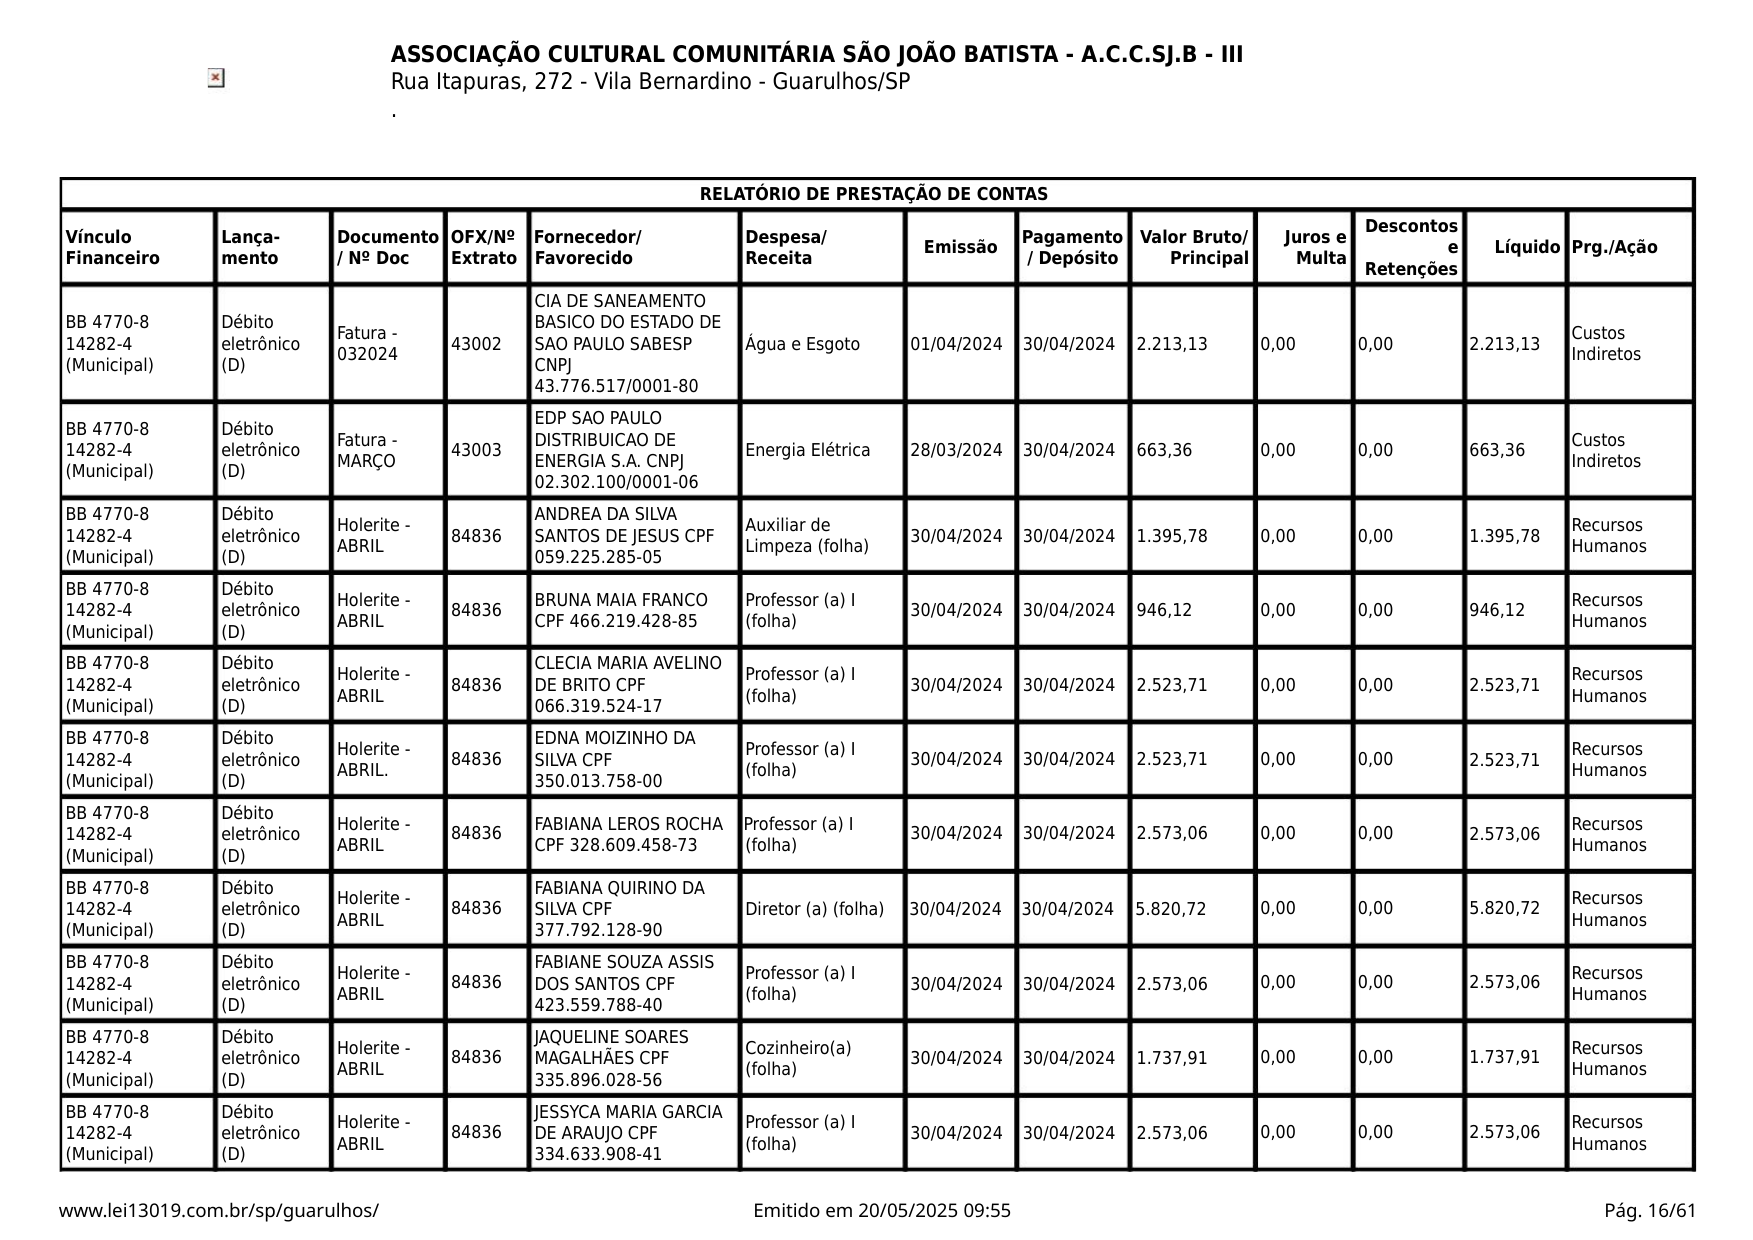

ASSOCIAÇÃO CULTURAL COMUNITÁRIA SÃO JOÃO BATISTA - A.C.C.SJ.B - III
Rua Itapuras, 272 - Vila Bernardino - Guarulhos/SP
.
RELATÓRIO DE PRESTAÇÃO DE CONTAS
Descontos
e
Retenções
Vínculo
Financeiro
Lança-
mento
Documento OFX/Nº Fornecedor/
Despesa/
Receita
Pagamento Valor Bruto/
/ Depósito Principal
Juros e
Multa
Emissão
Líquido Prg./Ação
/ Nº Doc
Extrato Favorecido
CIA DE SANEAMENTO
BB 4770-8
14282-4
(Municipal)
Débito
eletrônico
(D)
BASICO DO ESTADO DE
SAO PAULO SABESP
CNPJ
Fatura -
032024
Custos
Indiretos
43002
43003
Água e Esgoto
Energia Elétrica
01/04/2024 30/04/2024 2.213,13
28/03/2024 30/04/2024 663,36
0,00
0,00
0,00
2.213,13
43.776.517/0001-80
EDP SAO PAULO
BB 4770-8
14282-4
(Municipal)
Débito
eletrônico
(D)
Fatura -
MARÇO
DISTRIBUICAO DE
ENERGIA S.A. CNPJ
02.302.100/0001-06
Custos
Indiretos
0,00
663,36
BB 4770-8
14282-4
(Municipal)
Débito
eletrônico
(D)
ANDREA DA SILVA
SANTOS DE JESUS CPF
059.225.285-05
Holerite -
ABRIL
Auxiliar de
Limpeza (folha)
Recursos
Humanos
84836
84836
84836
84836
84836
84836
84836
84836
84836
30/04/2024 30/04/2024 1.395,78
30/04/2024 30/04/2024 946,12
30/04/2024 30/04/2024 2.523,71
30/04/2024 30/04/2024 2.523,71
30/04/2024 30/04/2024 2.573,06
0,00
0,00
0,00
0,00
0,00
0,00
0,00
0,00
0,00
0,00
0,00
0,00
0,00
0,00
0,00
0,00
0,00
0,00
1.395,78
946,12
BB 4770-8
14282-4
(Municipal)
Débito
eletrônico
(D)
Holerite -
ABRIL
BRUNA MAIA FRANCO
CPF 466.219.428-85
Professor (a) I
(folha)
Recursos
Humanos
BB 4770-8
14282-4
(Municipal)
Débito
eletrônico
(D)
CLECIA MARIA AVELINO
DE BRITO CPF
066.319.524-17
Holerite -
ABRIL
Professor (a) I
(folha)
Recursos
Humanos
2.523,71
2.523,71
2.573,06
5.820,72
2.573,06
1.737,91
2.573,06
BB 4770-8
14282-4
(Municipal)
Débito
eletrônico
(D)
EDNA MOIZINHO DA
SILVA CPF
350.013.758-00
Holerite -
ABRIL.
Professor (a) I
(folha)
Recursos
Humanos
BB 4770-8
14282-4
(Municipal)
Débito
eletrônico
(D)
Holerite -
ABRIL
FABIANA LEROS ROCHA Professor (a) I
CPF 328.609.458-73
Recursos
Humanos
(folha)
BB 4770-8
14282-4
(Municipal)
Débito
eletrônico
(D)
FABIANA QUIRINO DA
SILVA CPF
377.792.128-90
Holerite -
ABRIL
Recursos
Humanos
Diretor (a) (folha) 30/04/2024 30/04/2024 5.820,72
BB 4770-8
14282-4
(Municipal)
Débito
eletrônico
(D)
FABIANE SOUZA ASSIS
DOS SANTOS CPF
423.559.788-40
Holerite -
ABRIL
Professor (a) I
(folha)
Recursos
Humanos
30/04/2024 30/04/2024 2.573,06
30/04/2024 30/04/2024 1.737,91
30/04/2024 30/04/2024 2.573,06
BB 4770-8
14282-4
(Municipal)
Débito
eletrônico
(D)
JAQUELINE SOARES
MAGALHÃES CPF
335.896.028-56
Holerite -
ABRIL
Cozinheiro(a)
(folha)
Recursos
Humanos
BB 4770-8
14282-4
(Municipal)
Débito
eletrônico
(D)
JESSYCA MARIA GARCIA
DE ARAUJO CPF
334.633.908-41
Holerite -
ABRIL
Professor (a) I
(folha)
Recursos
Humanos
www.lei13019.com.br/sp/guarulhos/
Emitido em 20/05/2025 09:55
Pág. 16/61